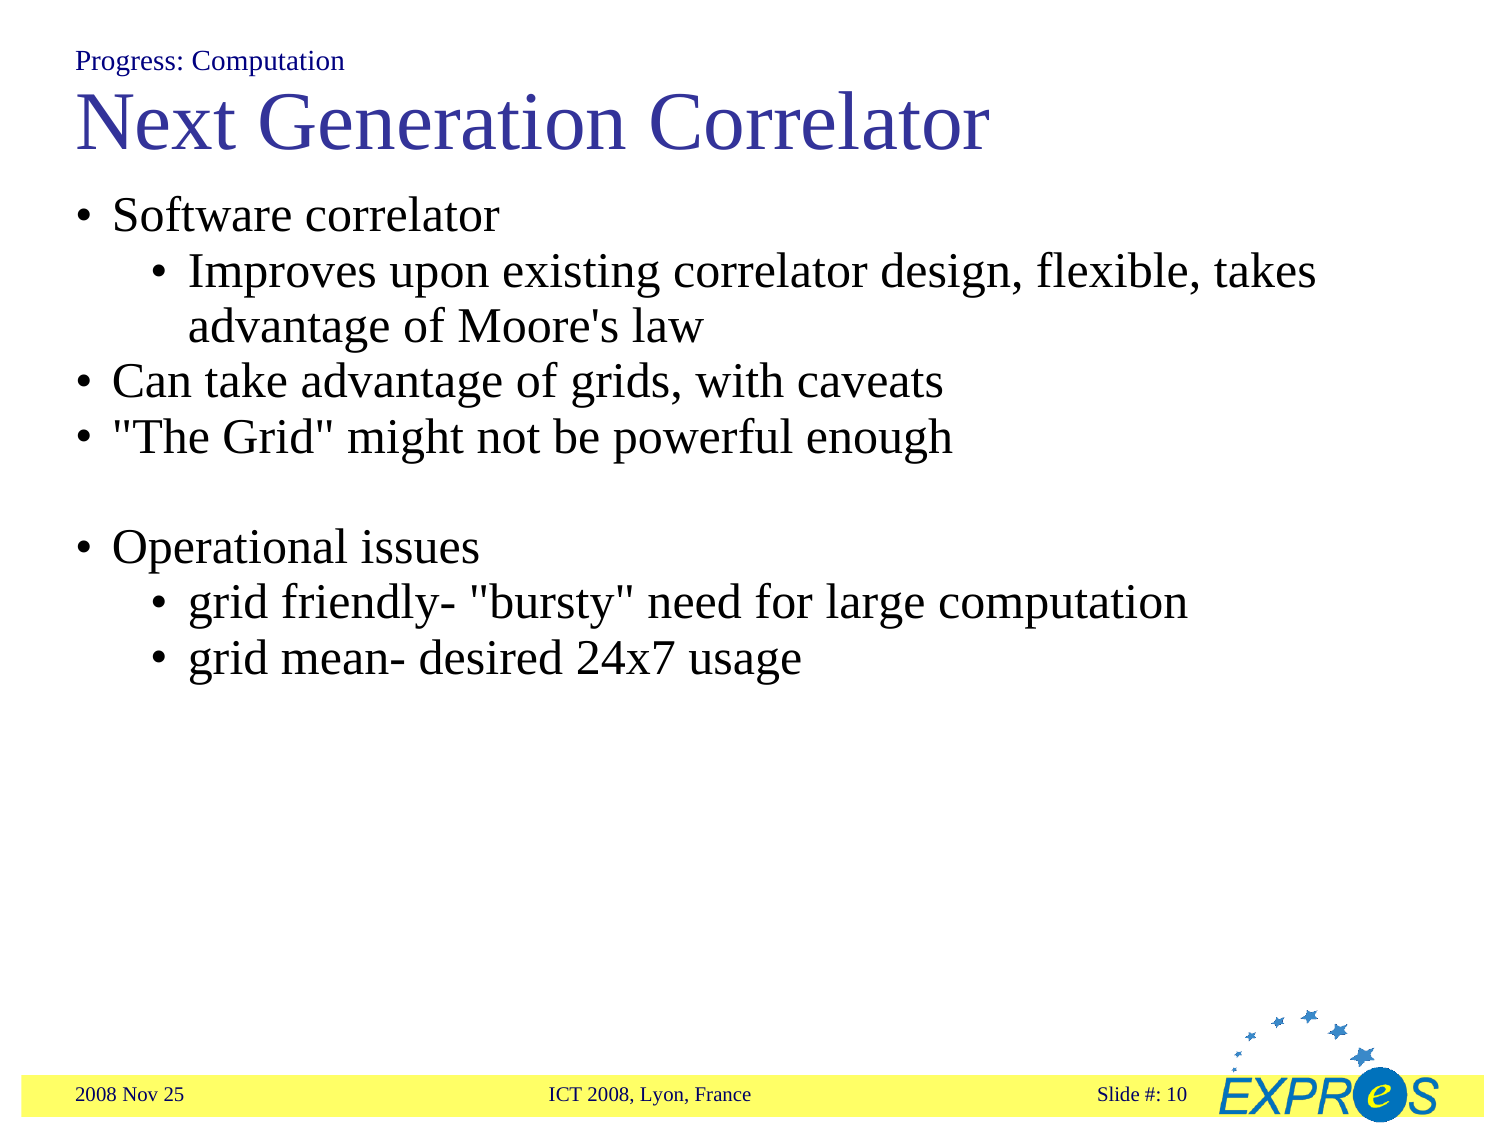

Progress: Computation
# Next Generation Correlator
Software correlator
Improves upon existing correlator design, flexible, takes advantage of Moore's law
Can take advantage of grids, with caveats
"The Grid" might not be powerful enough
Operational issues
grid friendly- "bursty" need for large computation
grid mean- desired 24x7 usage
YYYY Mmm DD
Meeting Name, Location
10